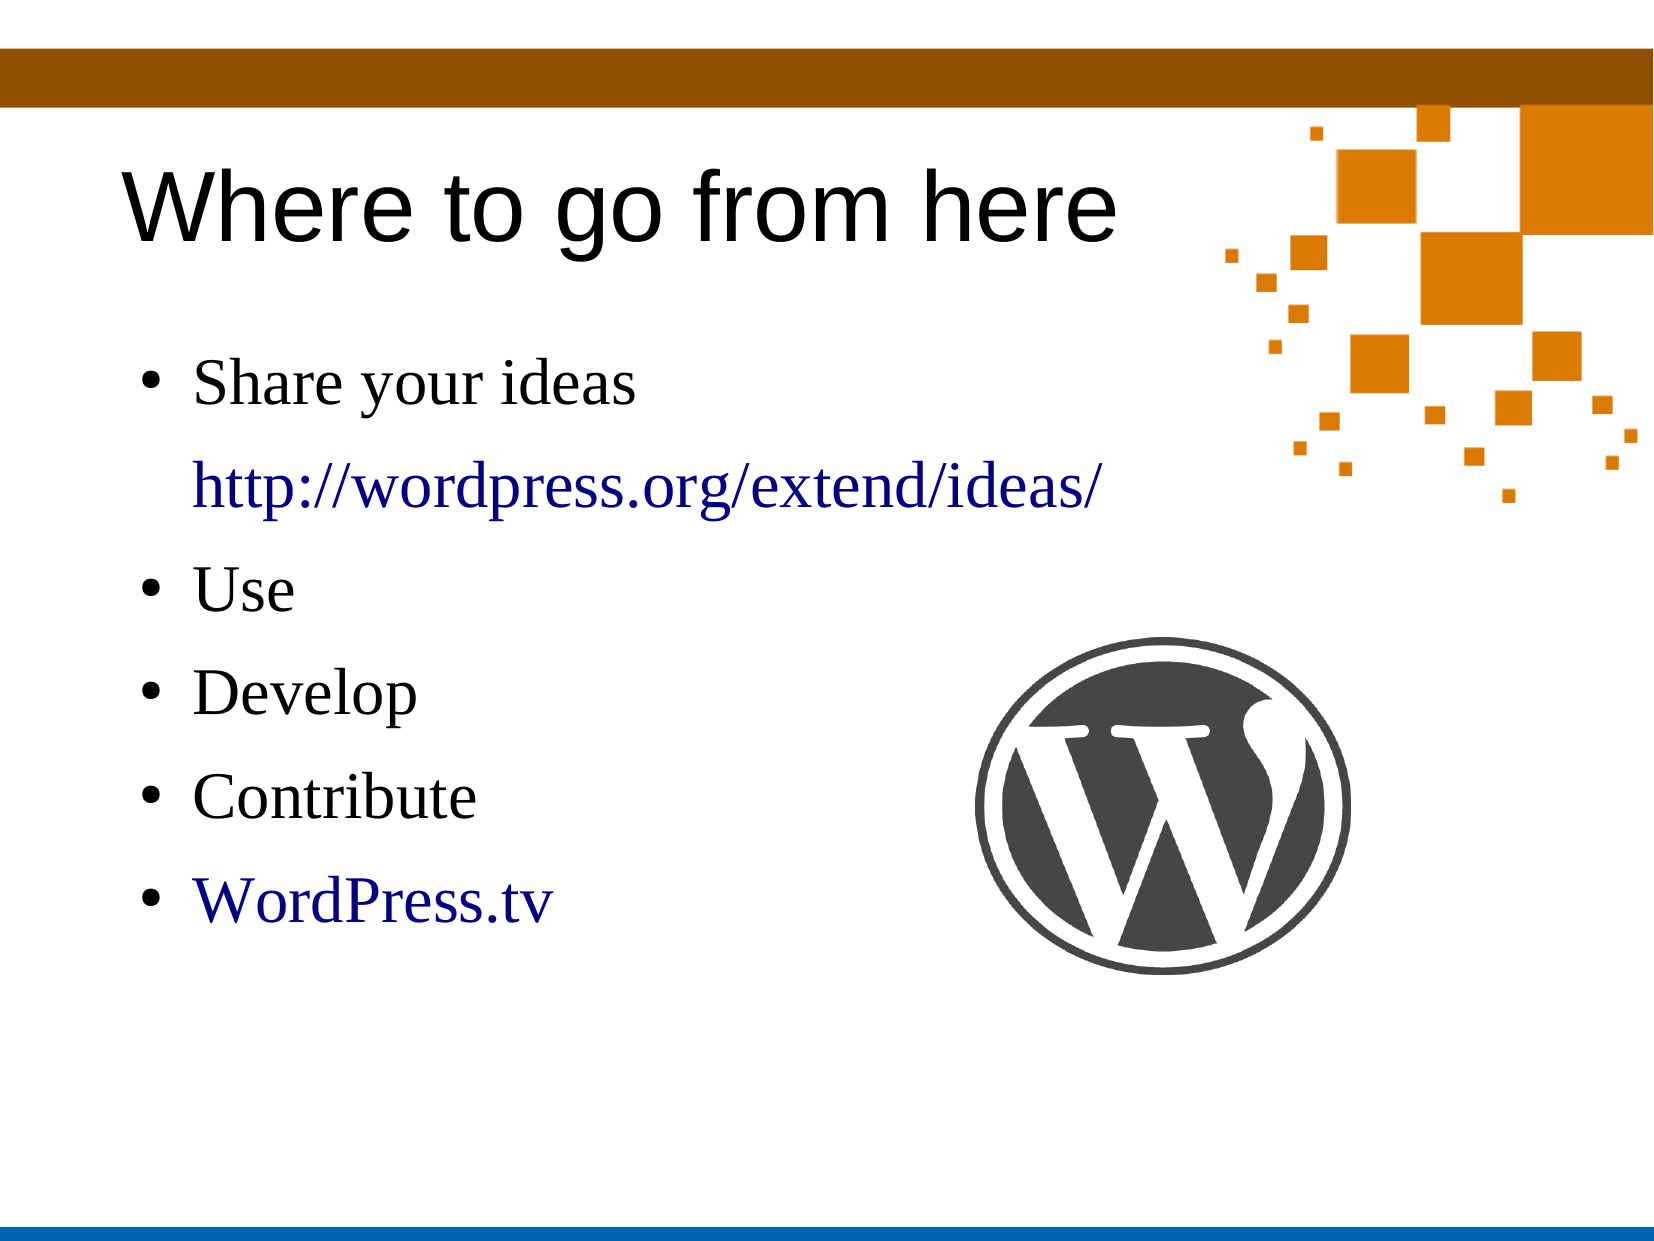

# Where to go from here
Share your ideas
http://wordpress.org/extend/ideas/
Use
Develop
Contribute
WordPress.tv